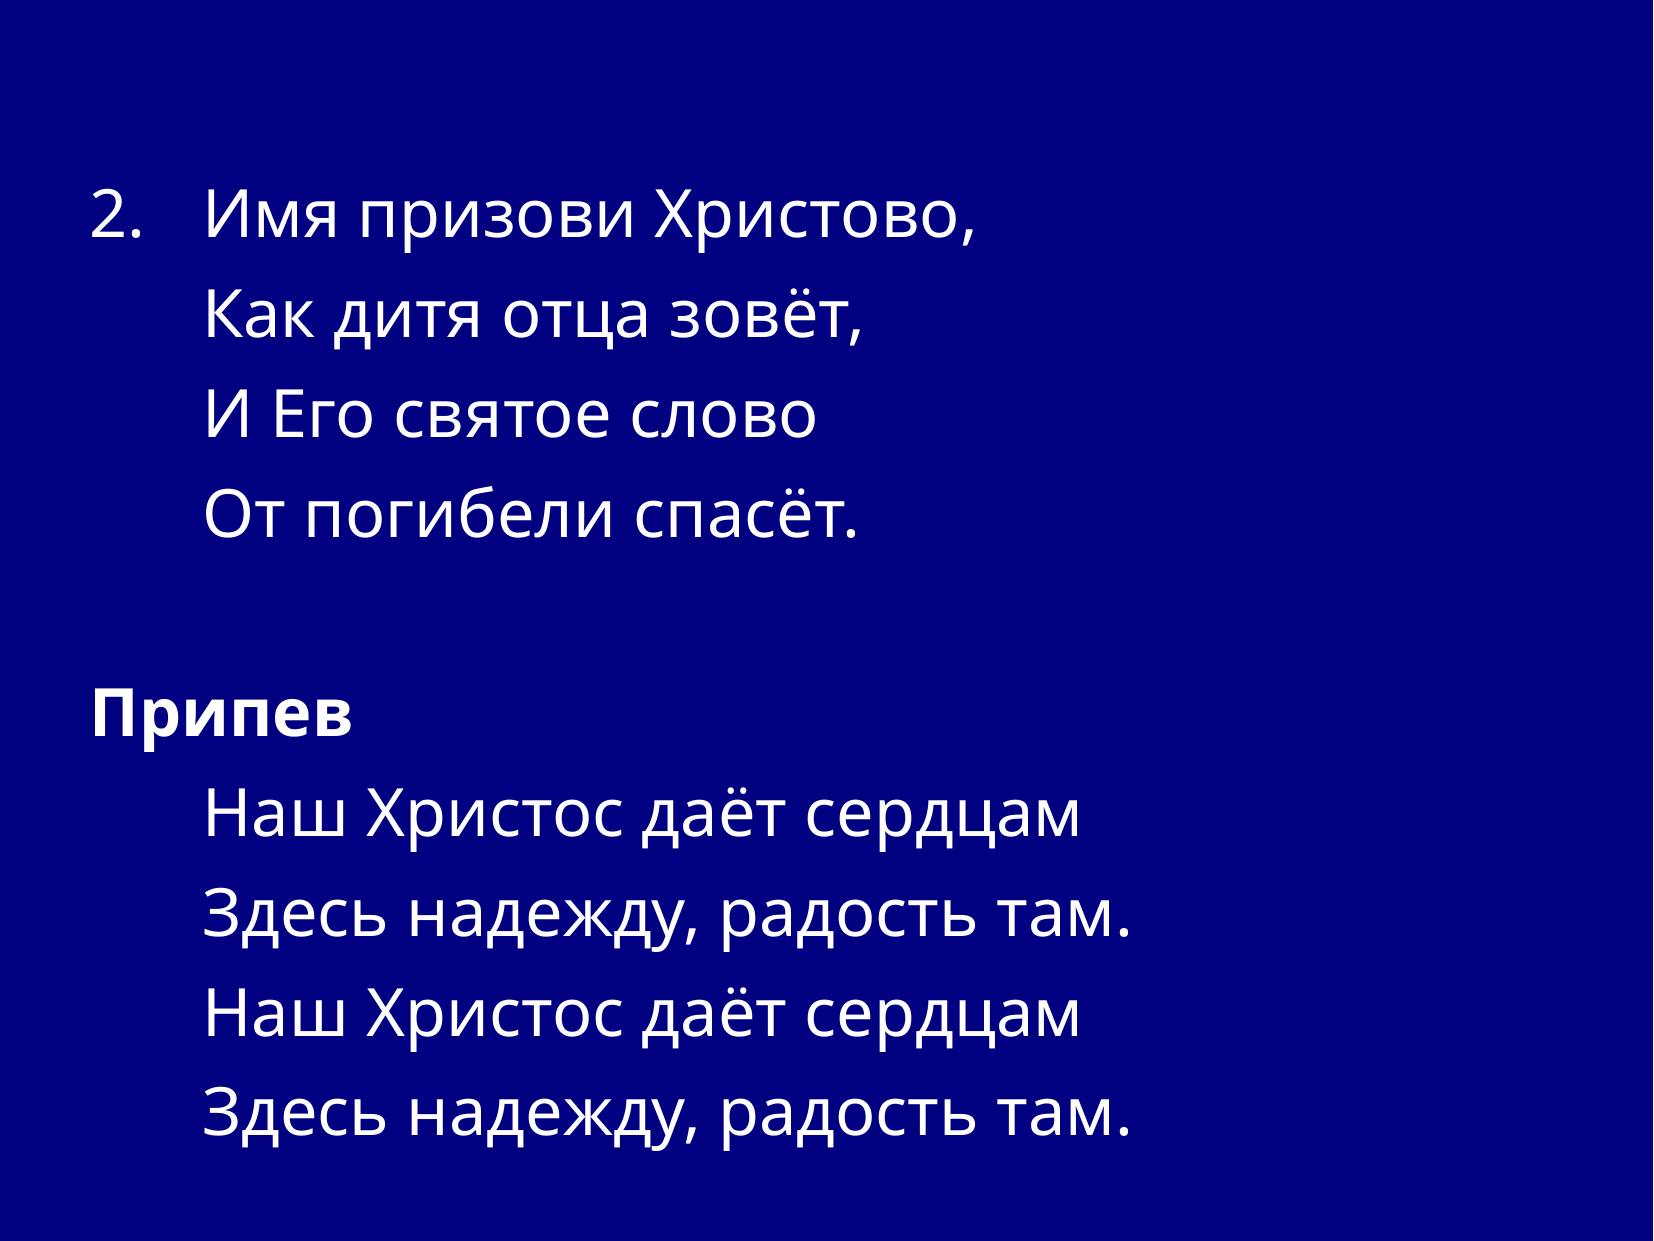

2.	Имя призови Христово,
	Как дитя отца зовёт,
	И Его святое слово
	От погибели спасёт.
Припев
	Наш Христос даёт сердцам
	Здесь надежду, радость там.
	Наш Христос даёт сердцам
	Здесь надежду, радость там.